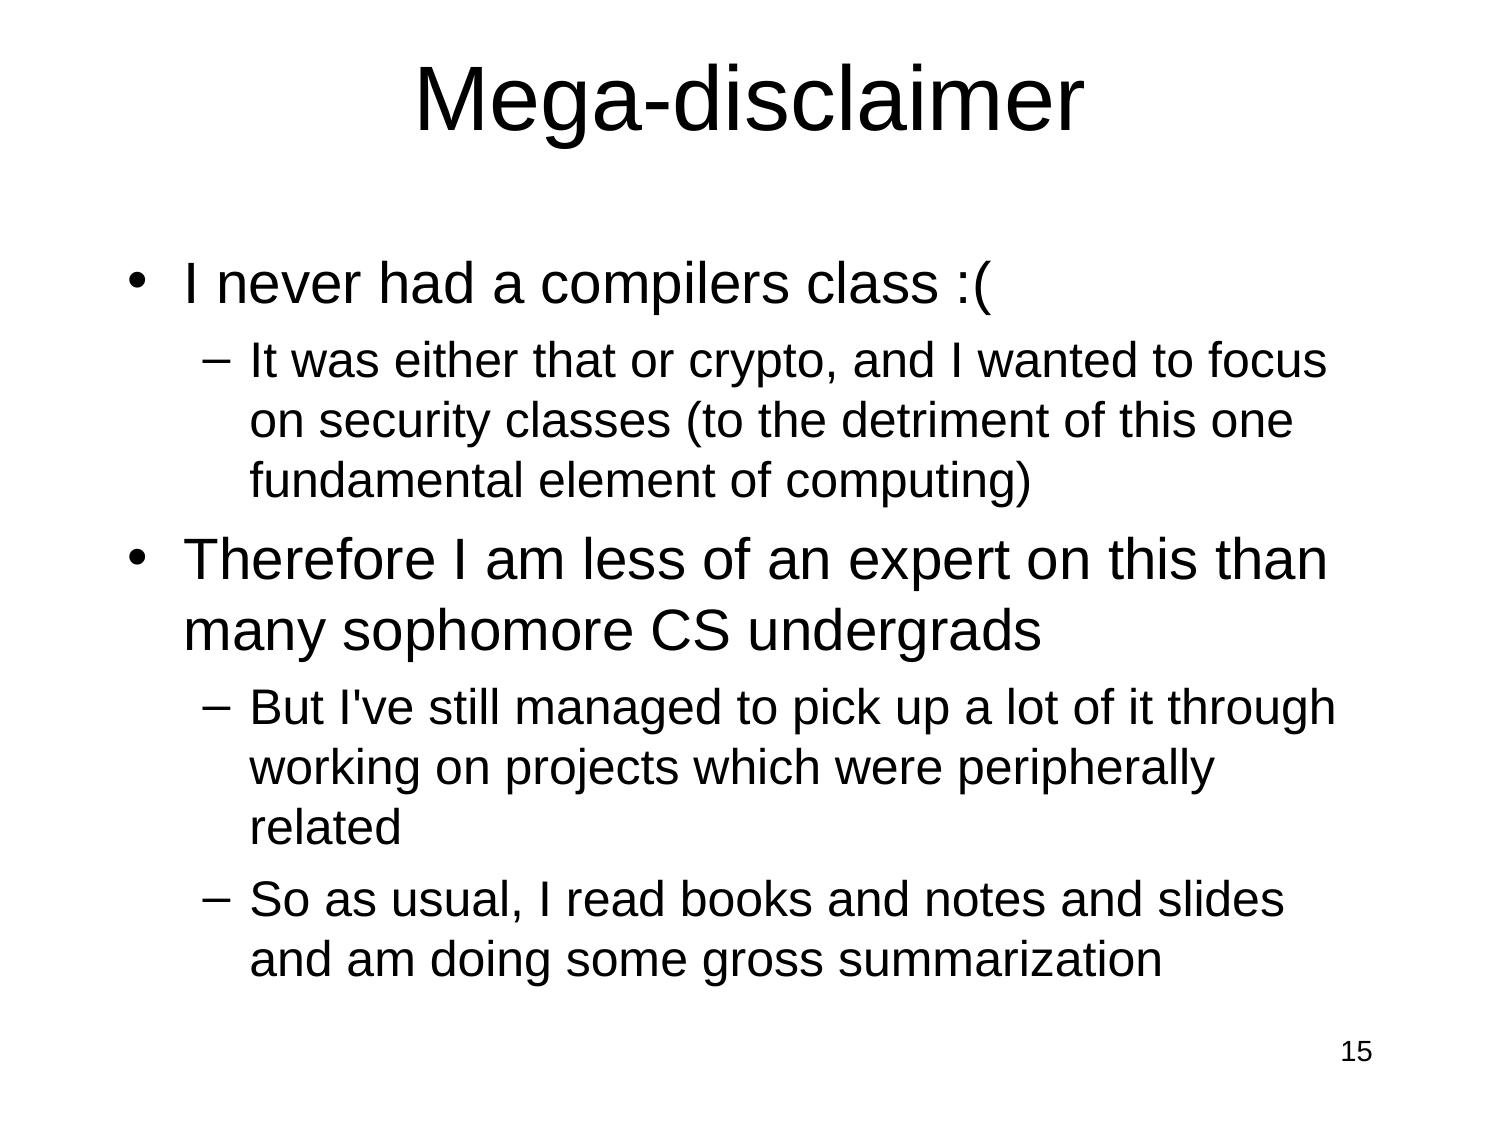

# Mega-disclaimer
I never had a compilers class :(
It was either that or crypto, and I wanted to focus on security classes (to the detriment of this one fundamental element of computing)
Therefore I am less of an expert on this than many sophomore CS undergrads
But I've still managed to pick up a lot of it through working on projects which were peripherally related
So as usual, I read books and notes and slides and am doing some gross summarization